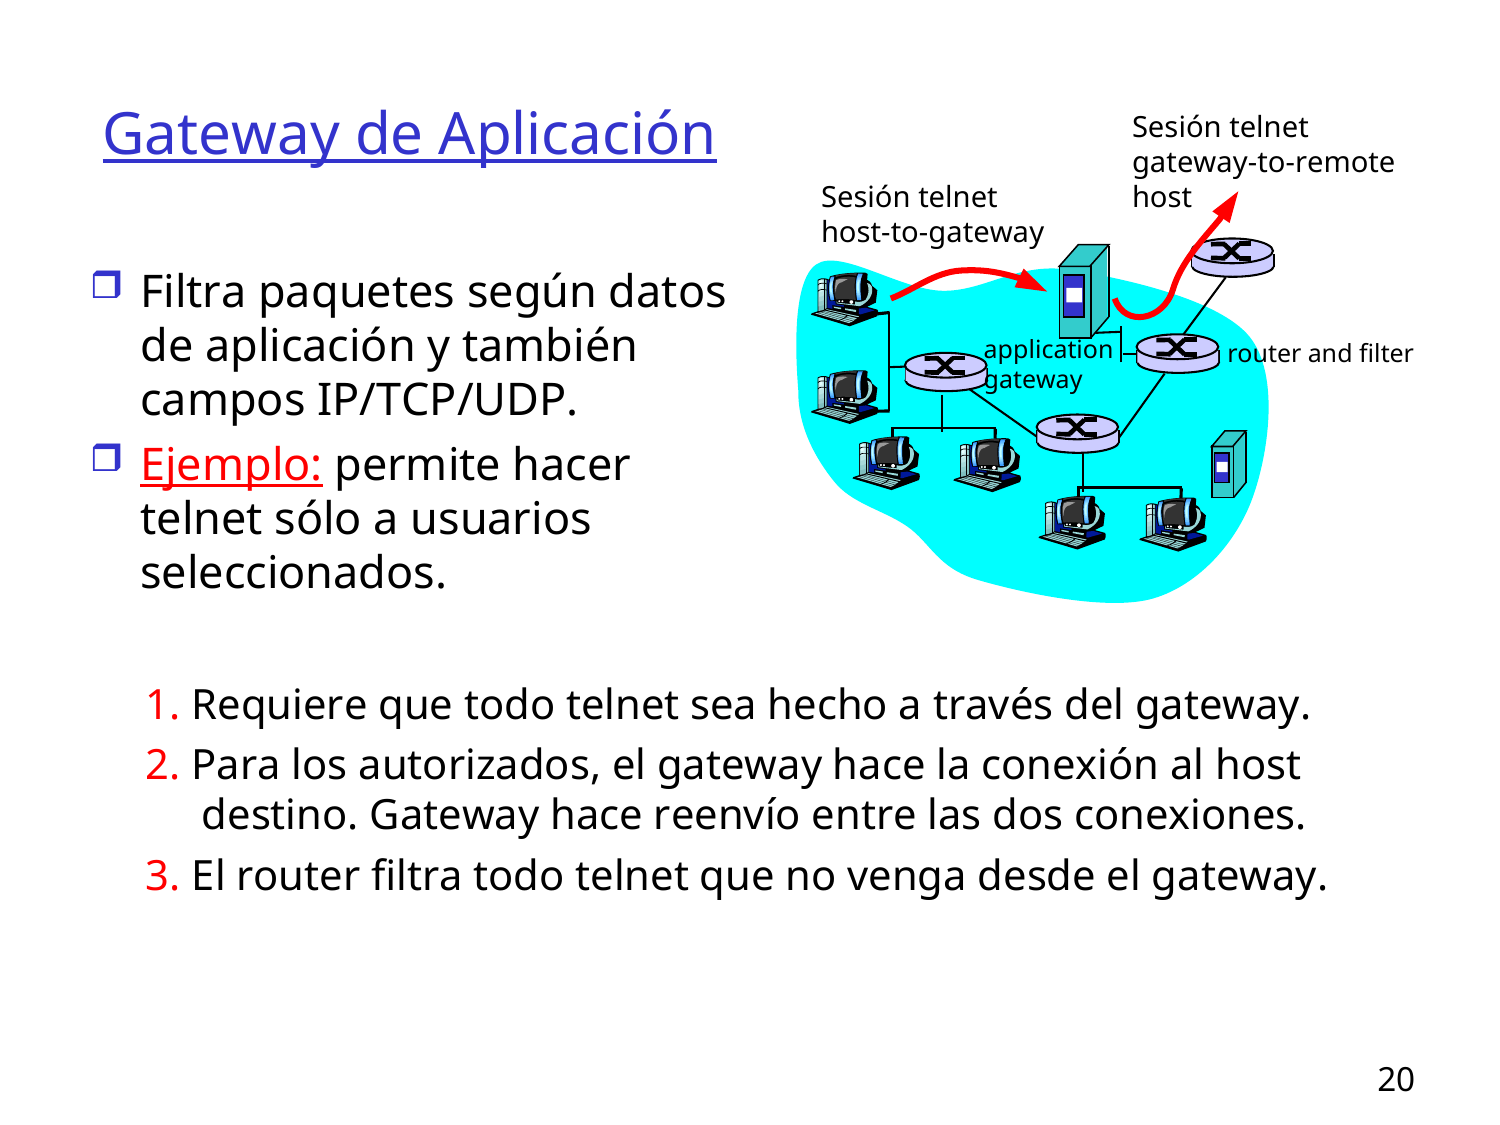

# Gateway de Aplicación
Sesión telnet
gateway-to-remote
host
Sesión telnet
host-to-gateway
Filtra paquetes según datos de aplicación y también campos IP/TCP/UDP.
Ejemplo: permite hacer telnet sólo a usuarios seleccionados.
application
gateway
router and filter
1. Requiere que todo telnet sea hecho a través del gateway.
2. Para los autorizados, el gateway hace la conexión al host destino. Gateway hace reenvío entre las dos conexiones.
3. El router filtra todo telnet que no venga desde el gateway.
20